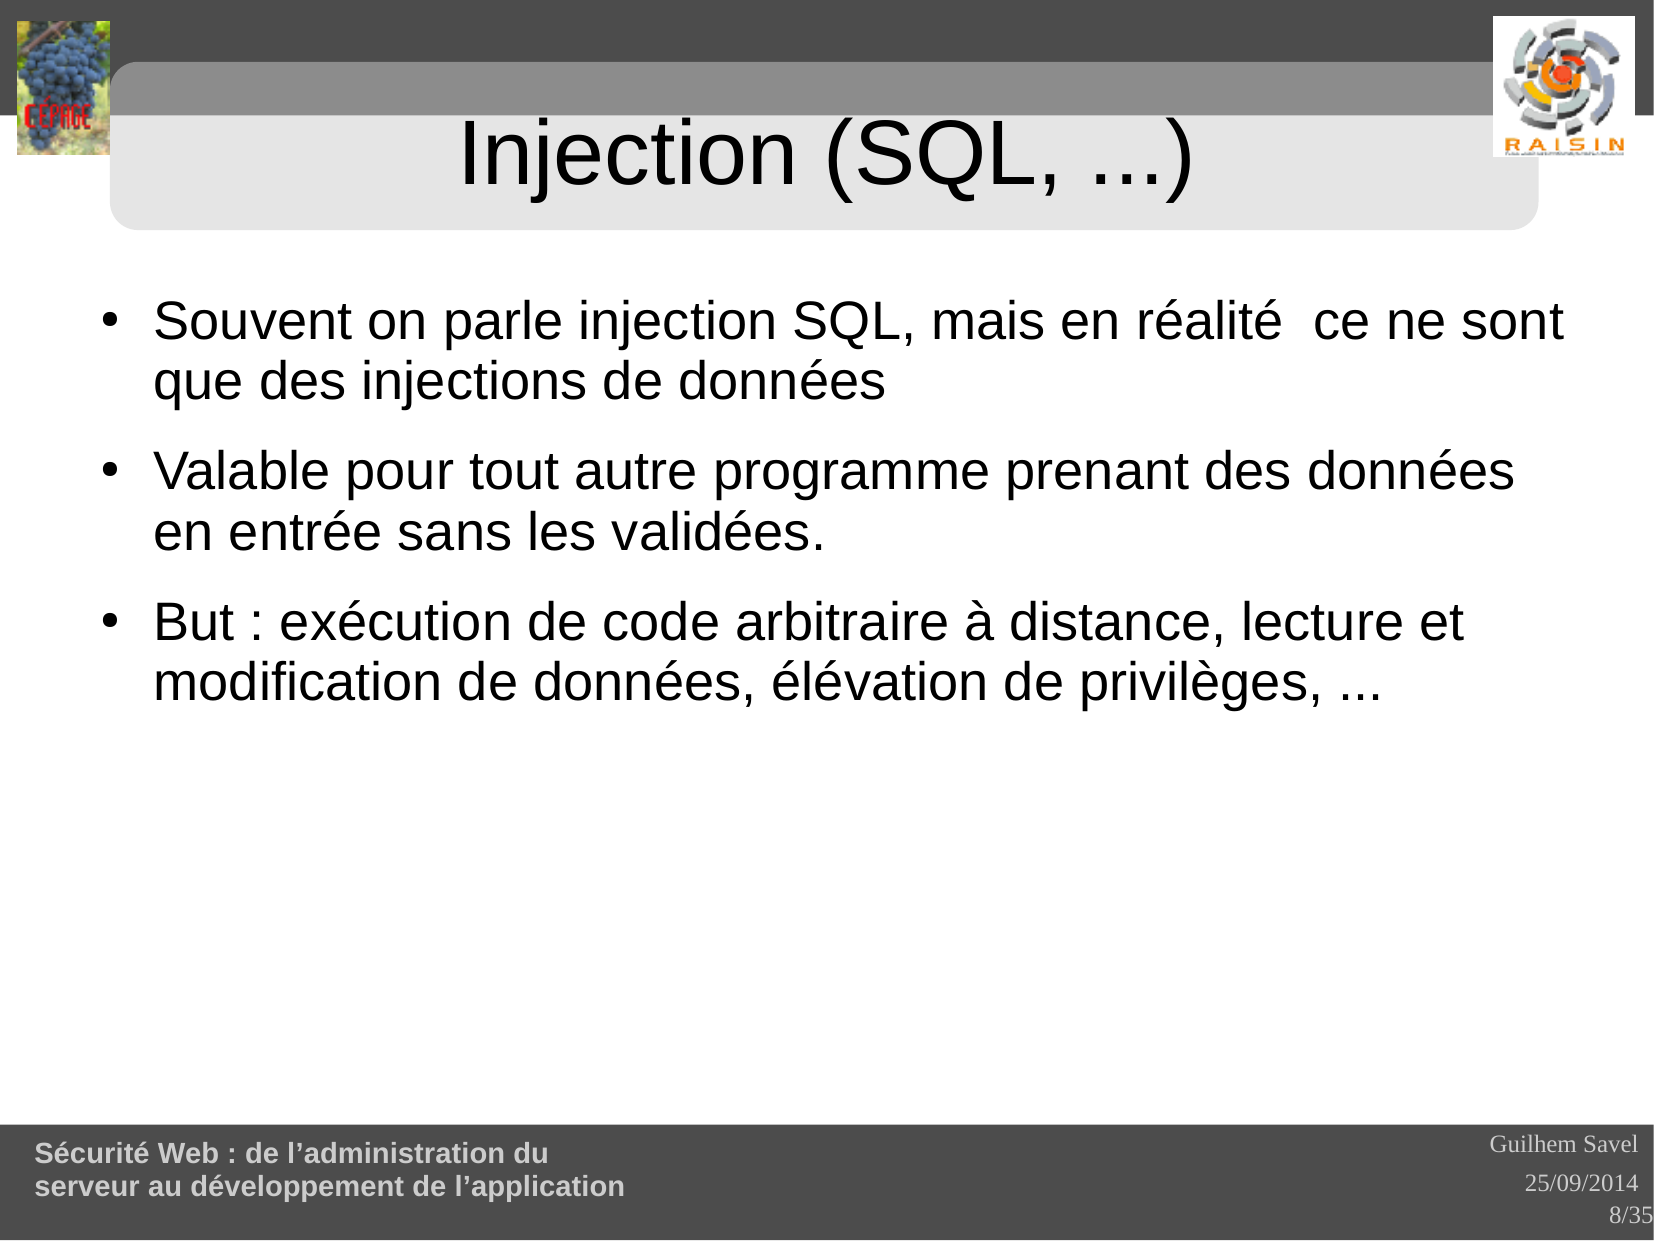

# Injection (SQL, ...)
Souvent on parle injection SQL, mais en réalité ce ne sont que des injections de données
Valable pour tout autre programme prenant des données en entrée sans les validées.
But : exécution de code arbitraire à distance, lecture et modification de données, élévation de privilèges, ...